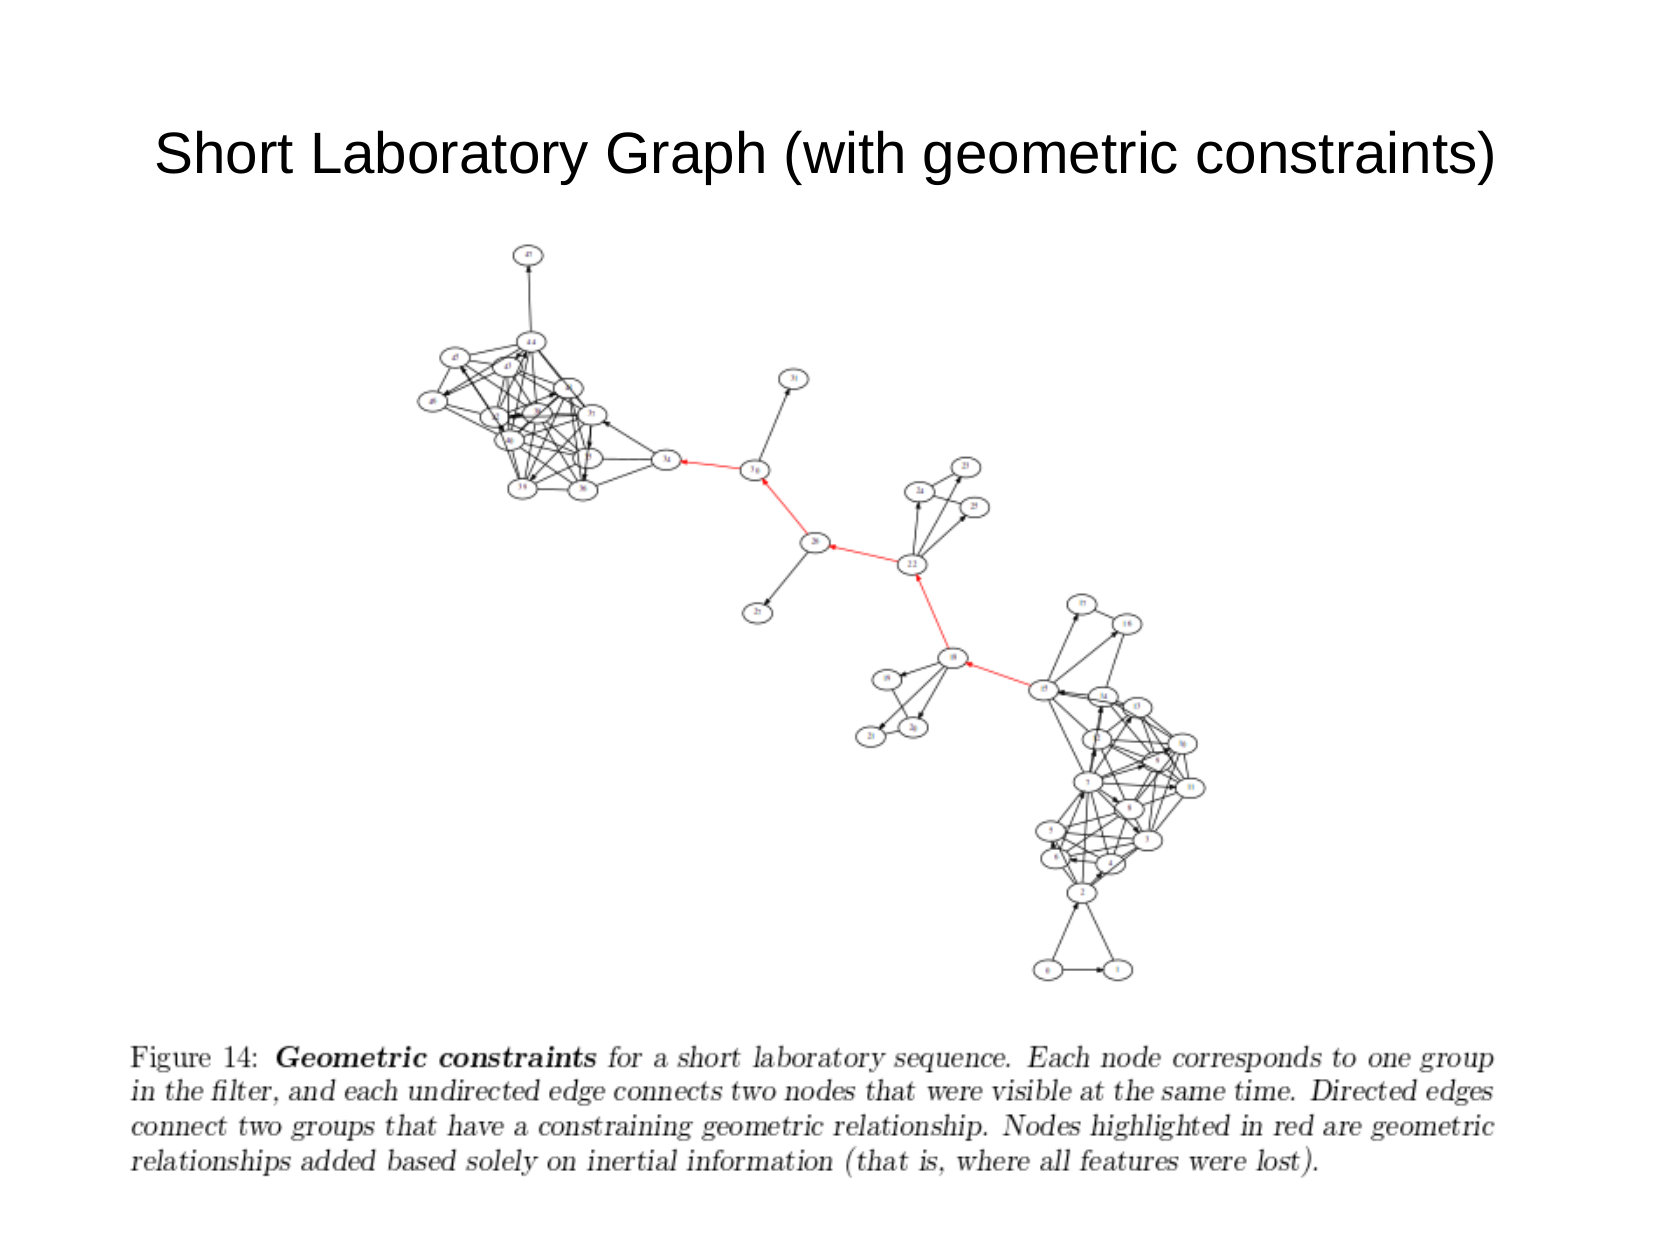

# Short Laboratory Graph (with geometric constraints)